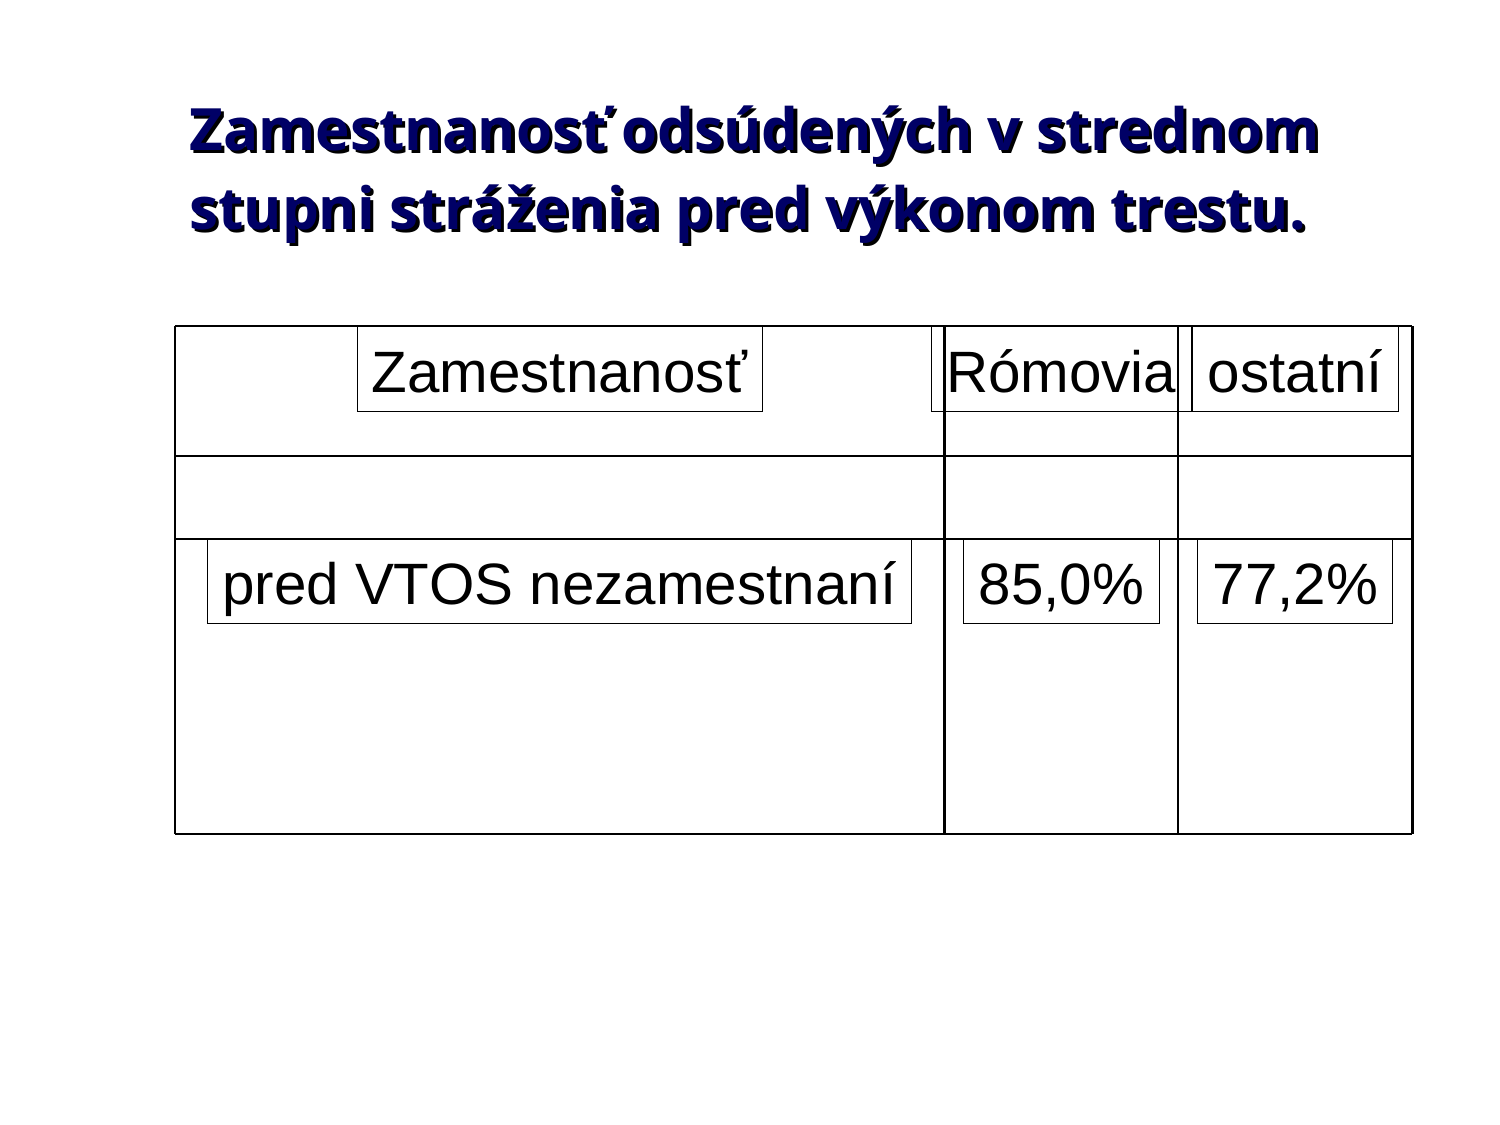

# Zamestnanosť odsúdených v strednom stupni stráženia pred výkonom trestu.
Zamestnanosť
Rómovia
ostatní
pred VTOS nezamestnaní
85,0%
77,2%
6